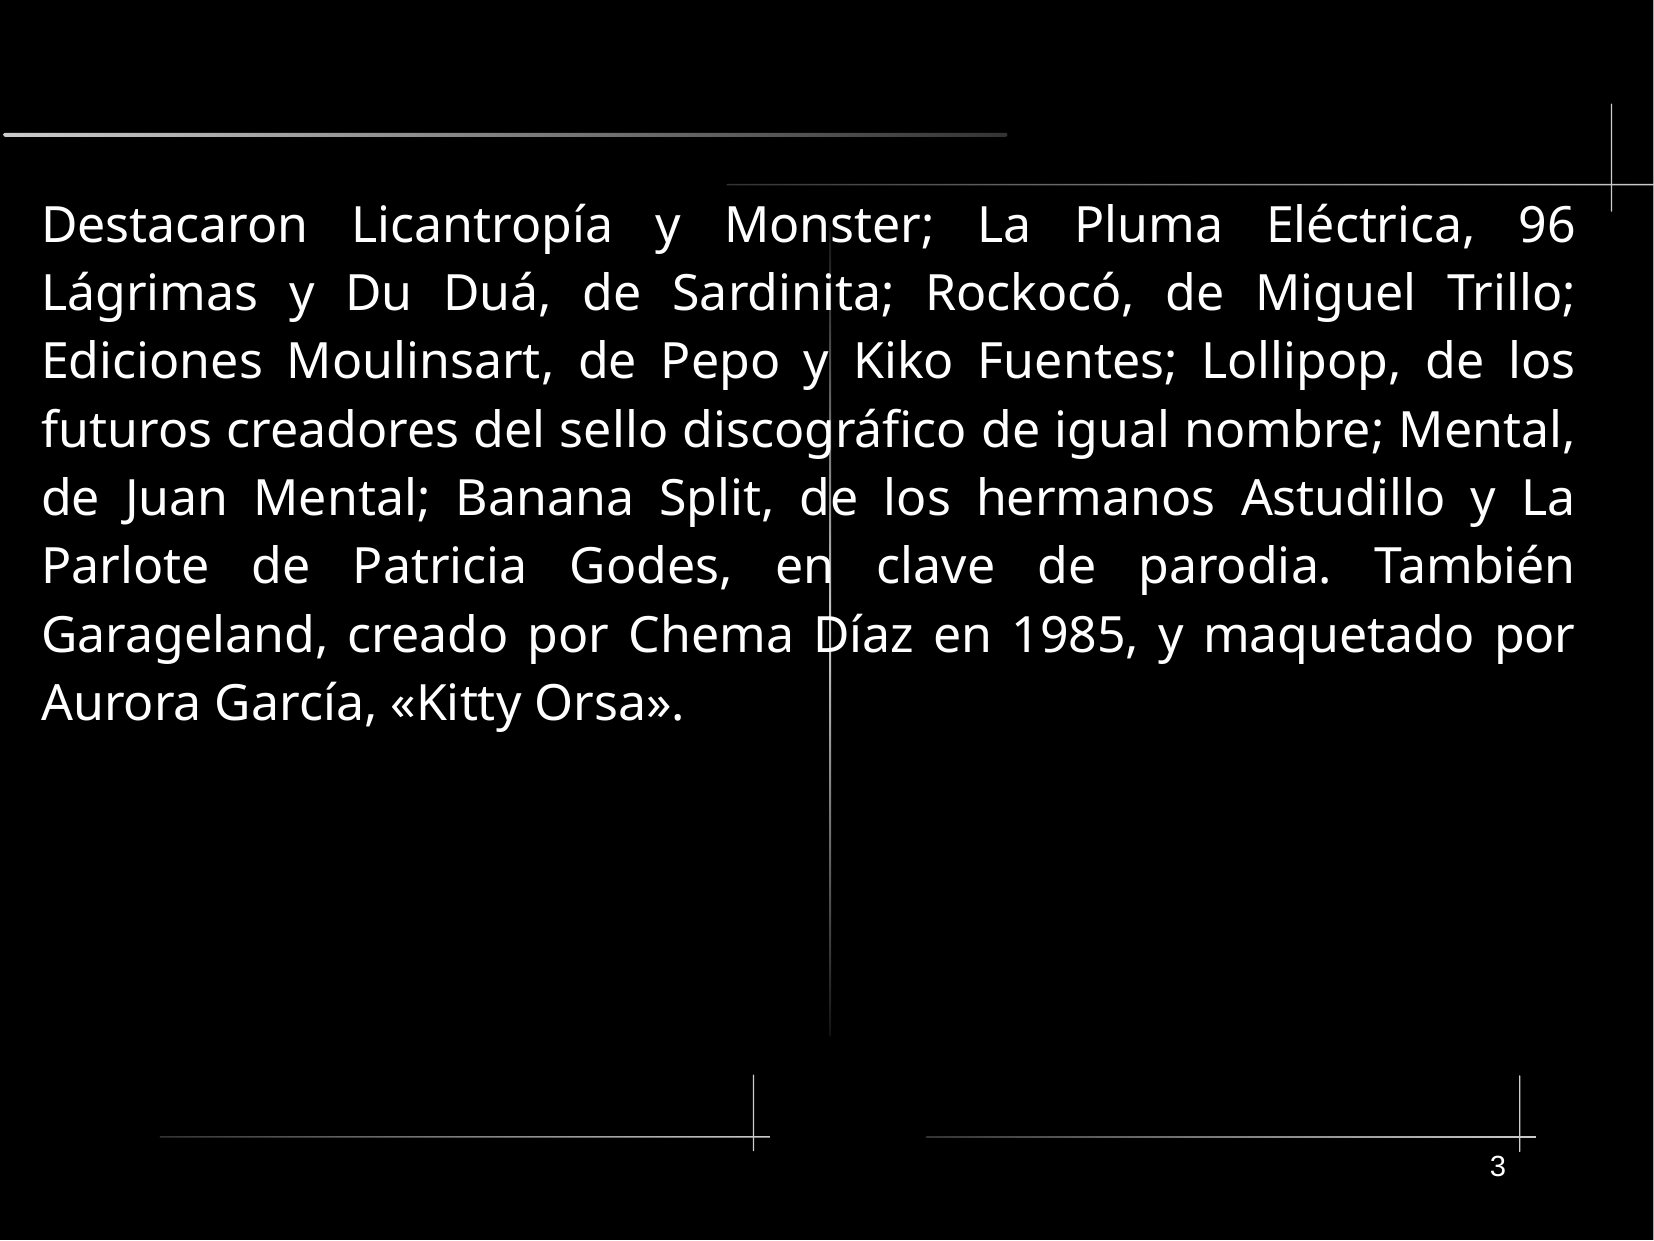

Destacaron Licantropía y Monster; La Pluma Eléctrica, 96 Lágrimas y Du Duá, de Sardinita; Rockocó, de Miguel Trillo; Ediciones Moulinsart, de Pepo y Kiko Fuentes; Lollipop, de los futuros creadores del sello discográfico de igual nombre; Mental, de Juan Mental; Banana Split, de los hermanos Astudillo y La Parlote de Patricia Godes, en clave de parodia. También Garageland, creado por Chema Díaz en 1985, y maquetado por Aurora García, «Kitty Orsa».
3